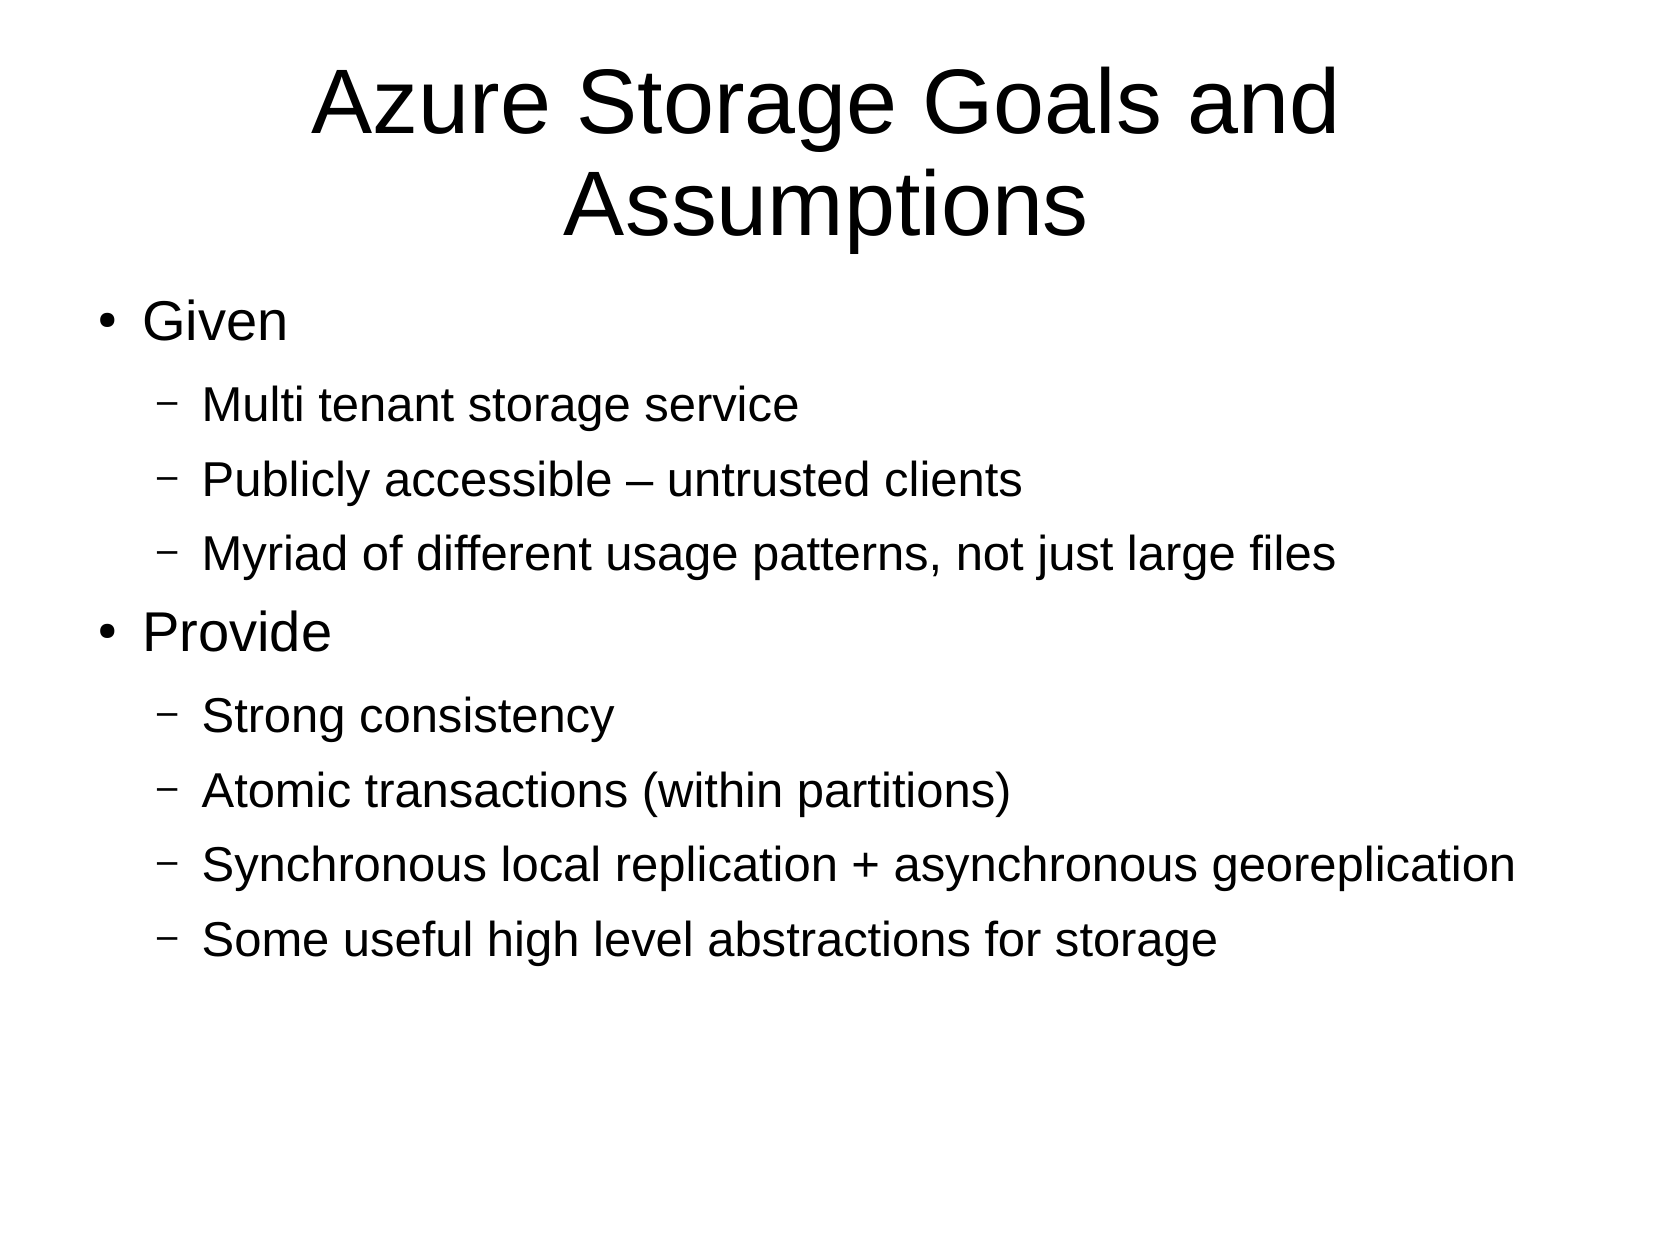

# Azure Storage Goals and Assumptions
Given
Multi tenant storage service
Publicly accessible – untrusted clients
Myriad of different usage patterns, not just large files
Provide
Strong consistency
Atomic transactions (within partitions)
Synchronous local replication + asynchronous georeplication
Some useful high level abstractions for storage